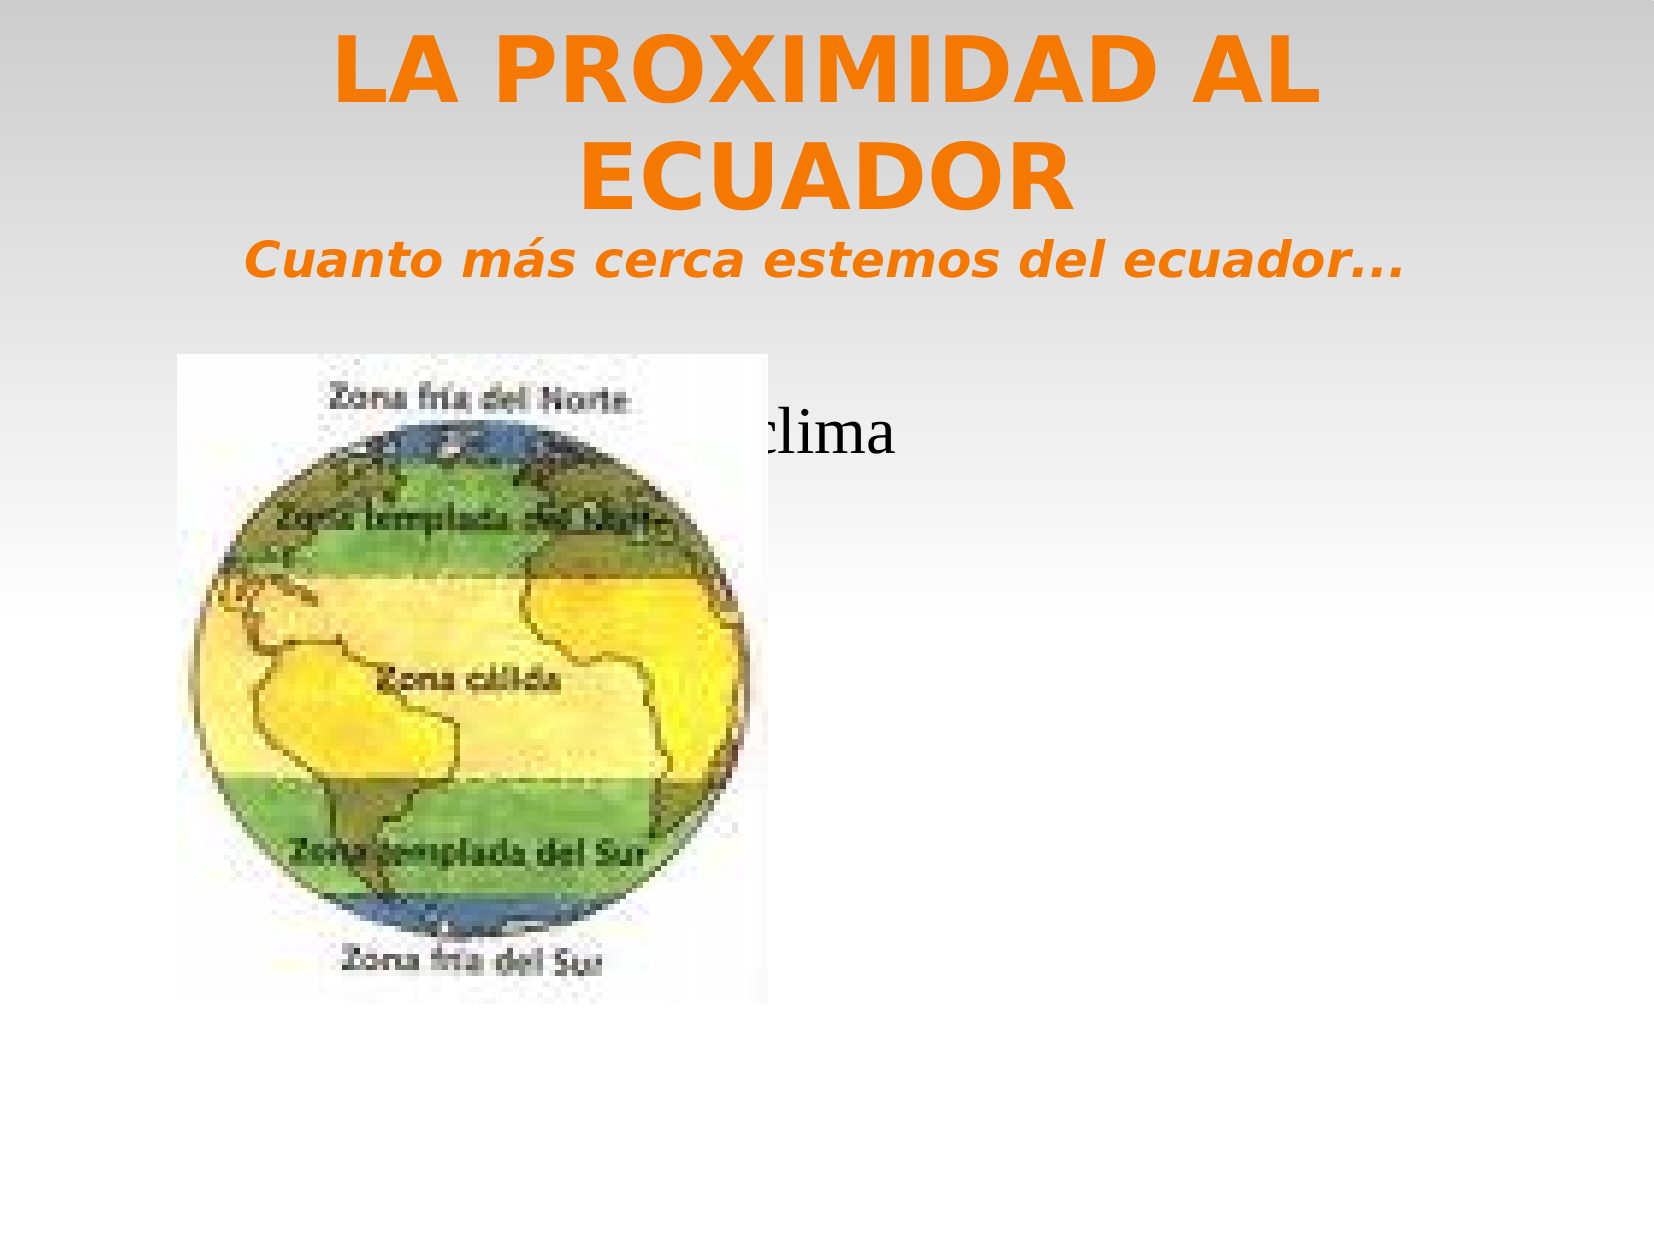

# LA PROXIMIDAD AL ECUADOR Cuanto más cerca estemos del ecuador...
… más cálido será el clima